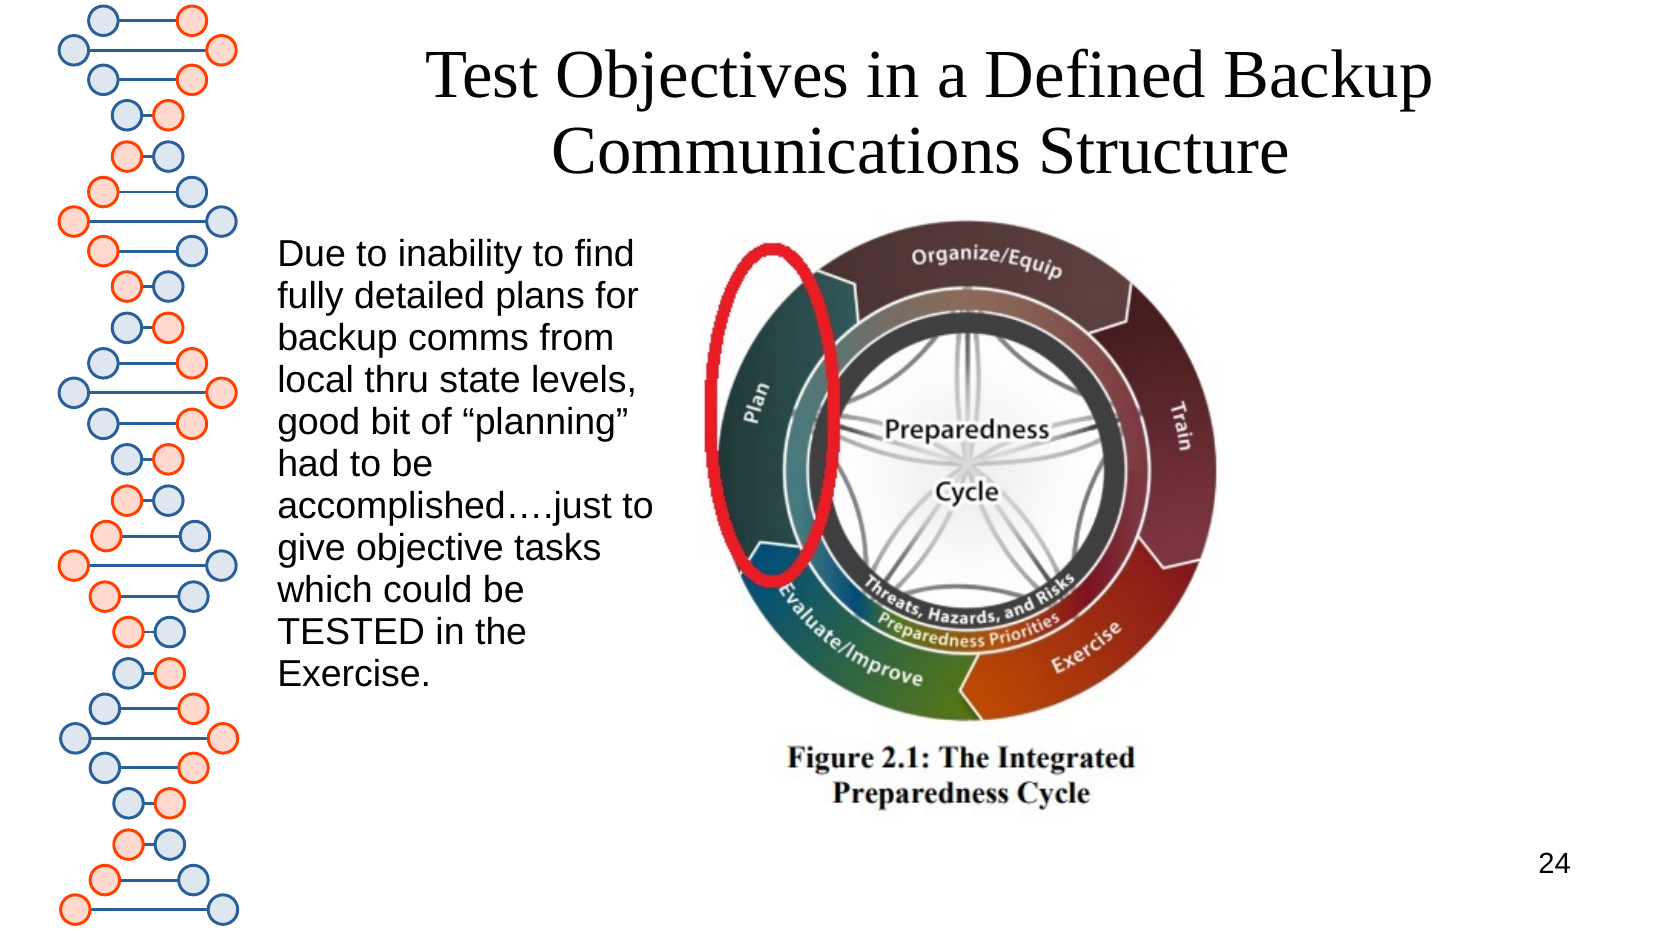

# Test Objectives in a Defined Backup Communications Structure
Due to inability to find fully detailed plans for backup comms from local thru state levels, good bit of “planning” had to be accomplished….just to give objective tasks which could be TESTED in the Exercise.
24